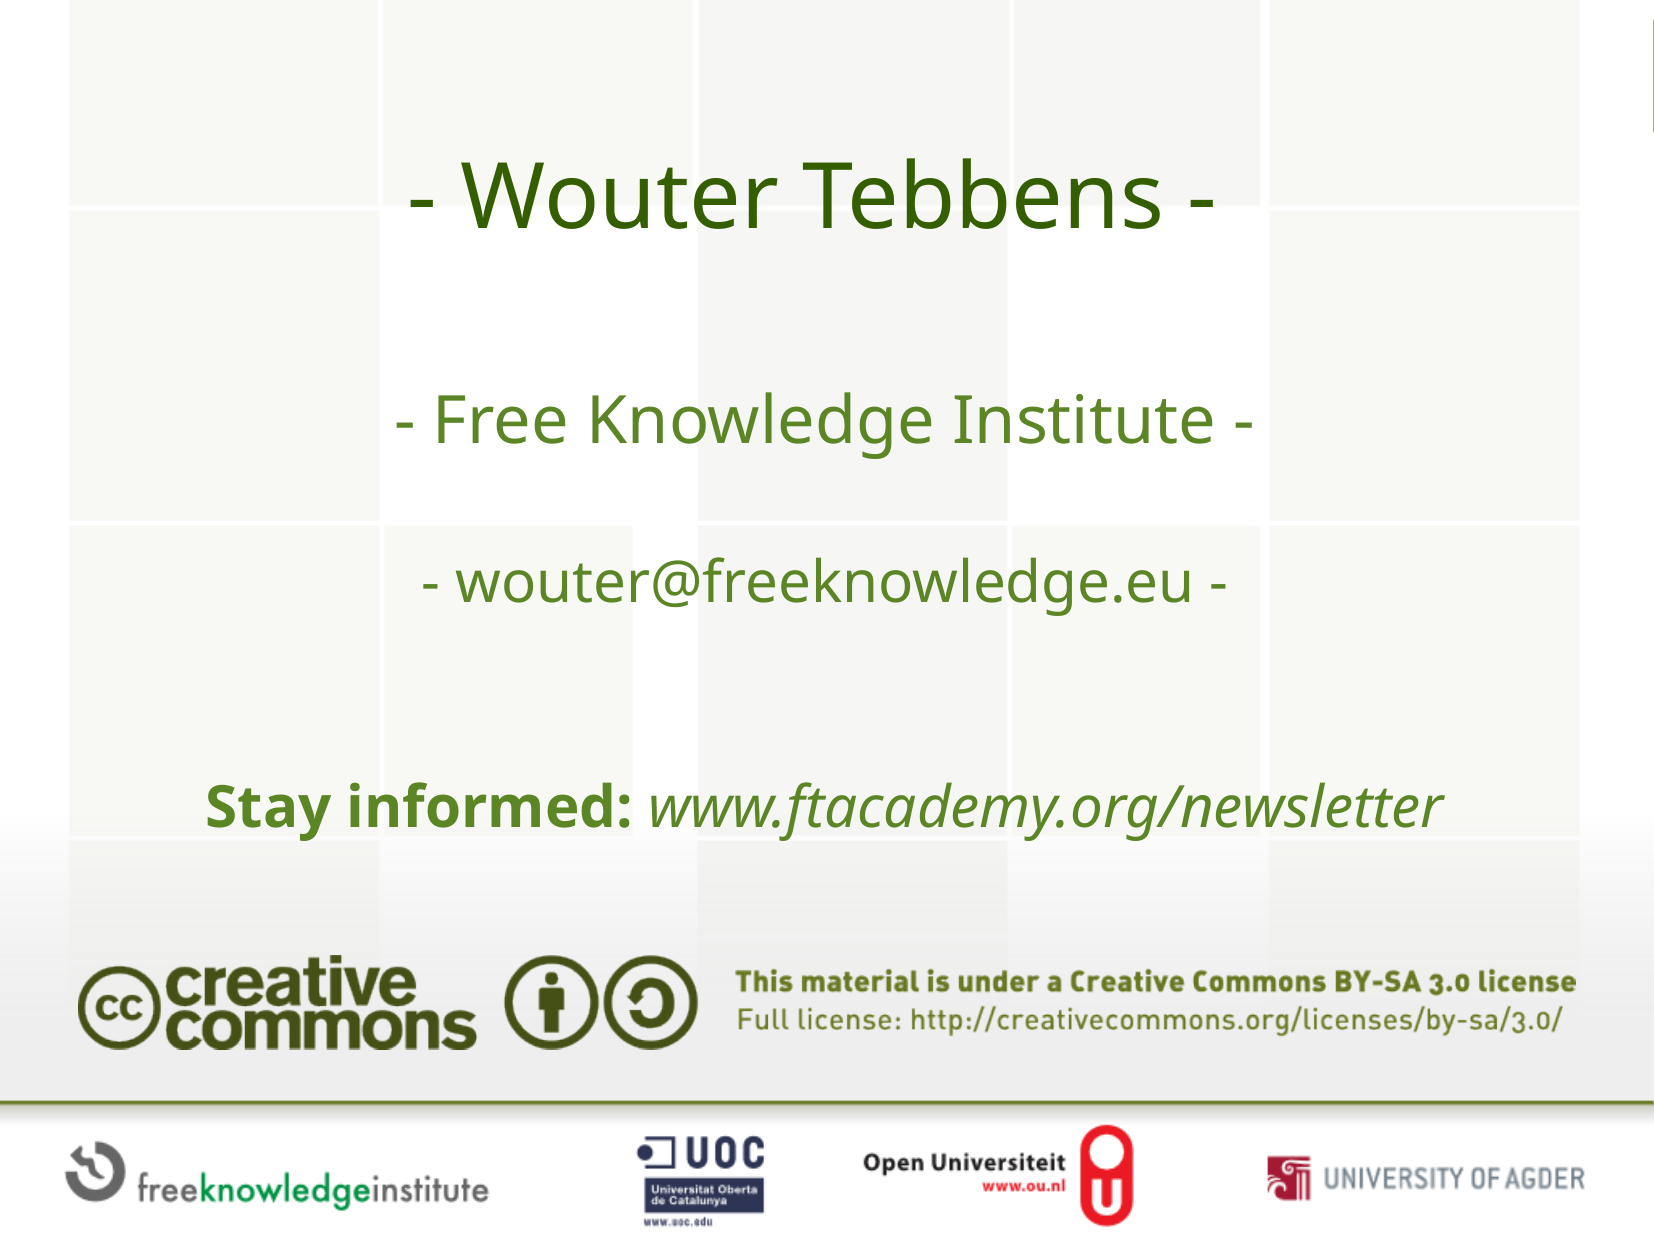

- Wouter Tebbens -
- Free Knowledge Institute -
- wouter@freeknowledge.eu -
- Wouter Tebbens -
- Franco Iacomella -
Stay informed: www.ftacademy.org/newsletter